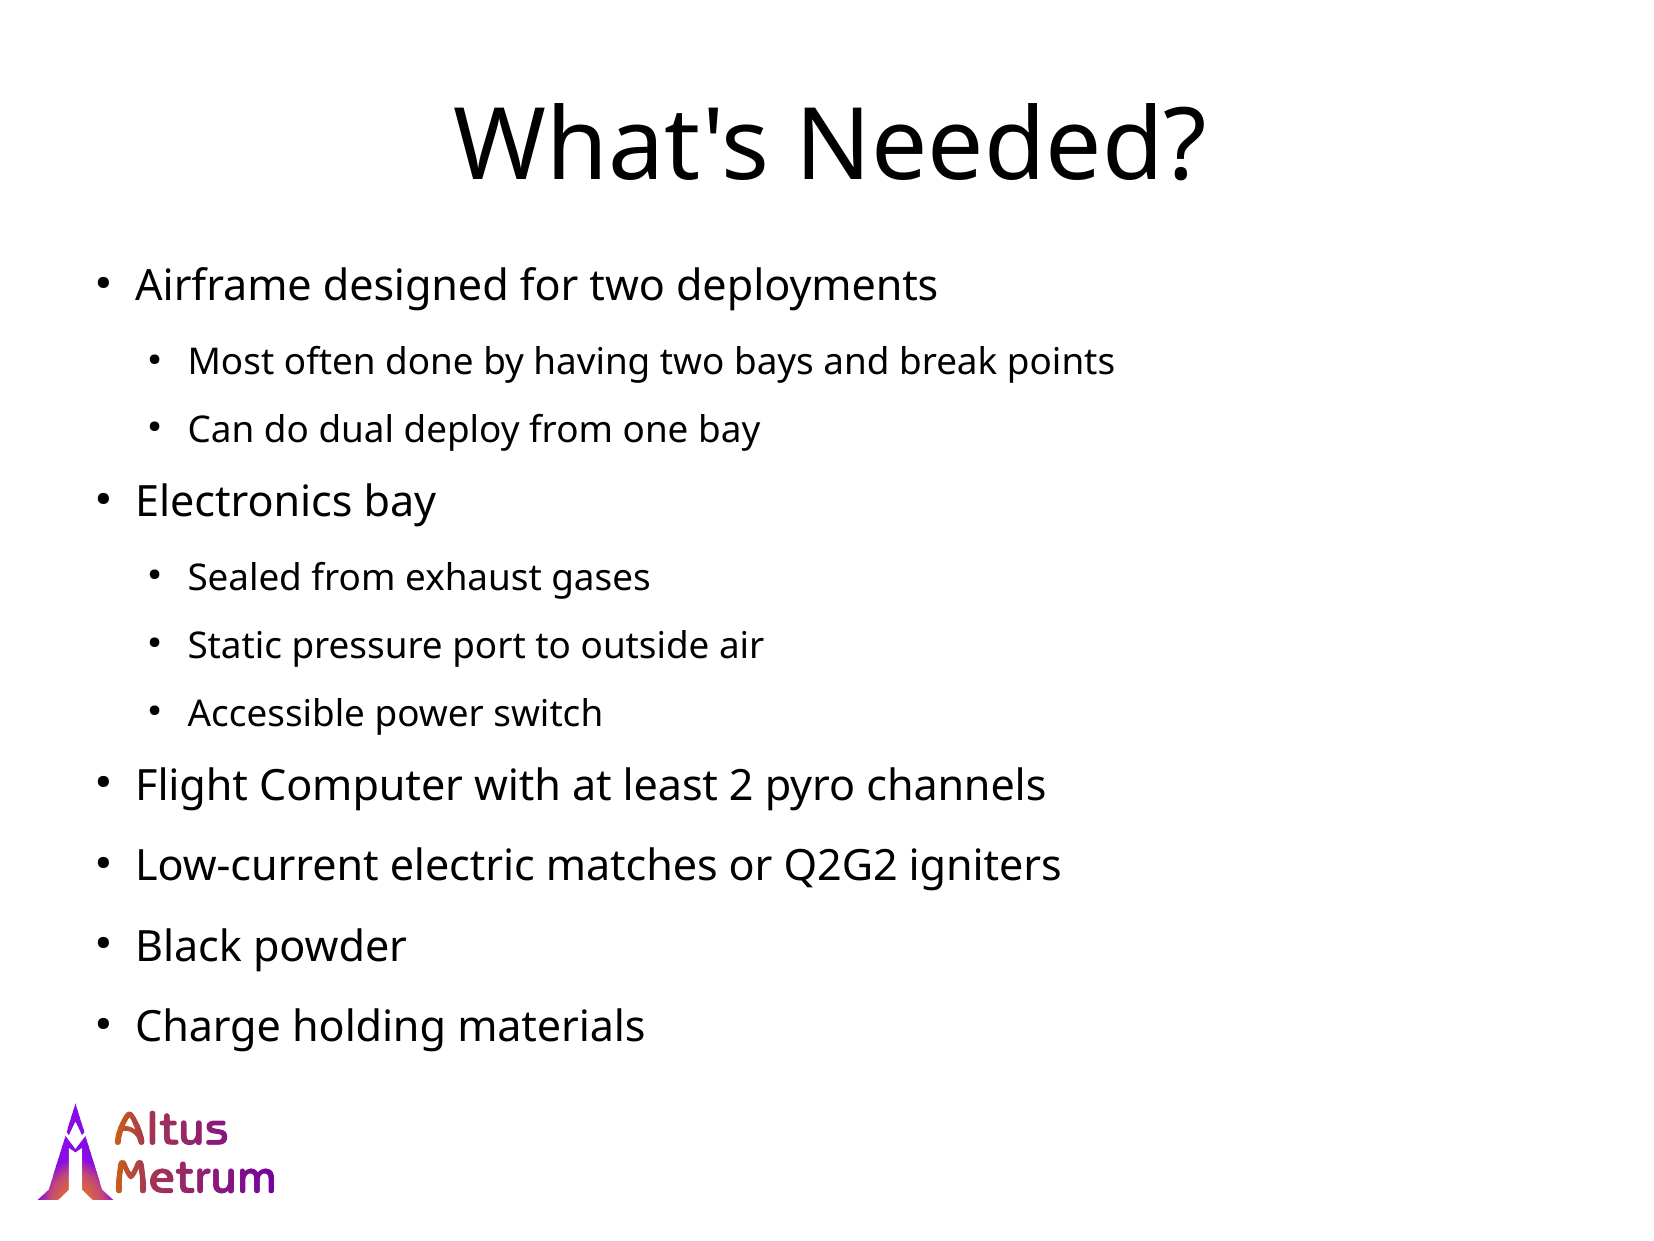

# What's Needed?
Airframe designed for two deployments
Most often done by having two bays and break points
Can do dual deploy from one bay
Electronics bay
Sealed from exhaust gases
Static pressure port to outside air
Accessible power switch
Flight Computer with at least 2 pyro channels
Low-current electric matches or Q2G2 igniters
Black powder
Charge holding materials